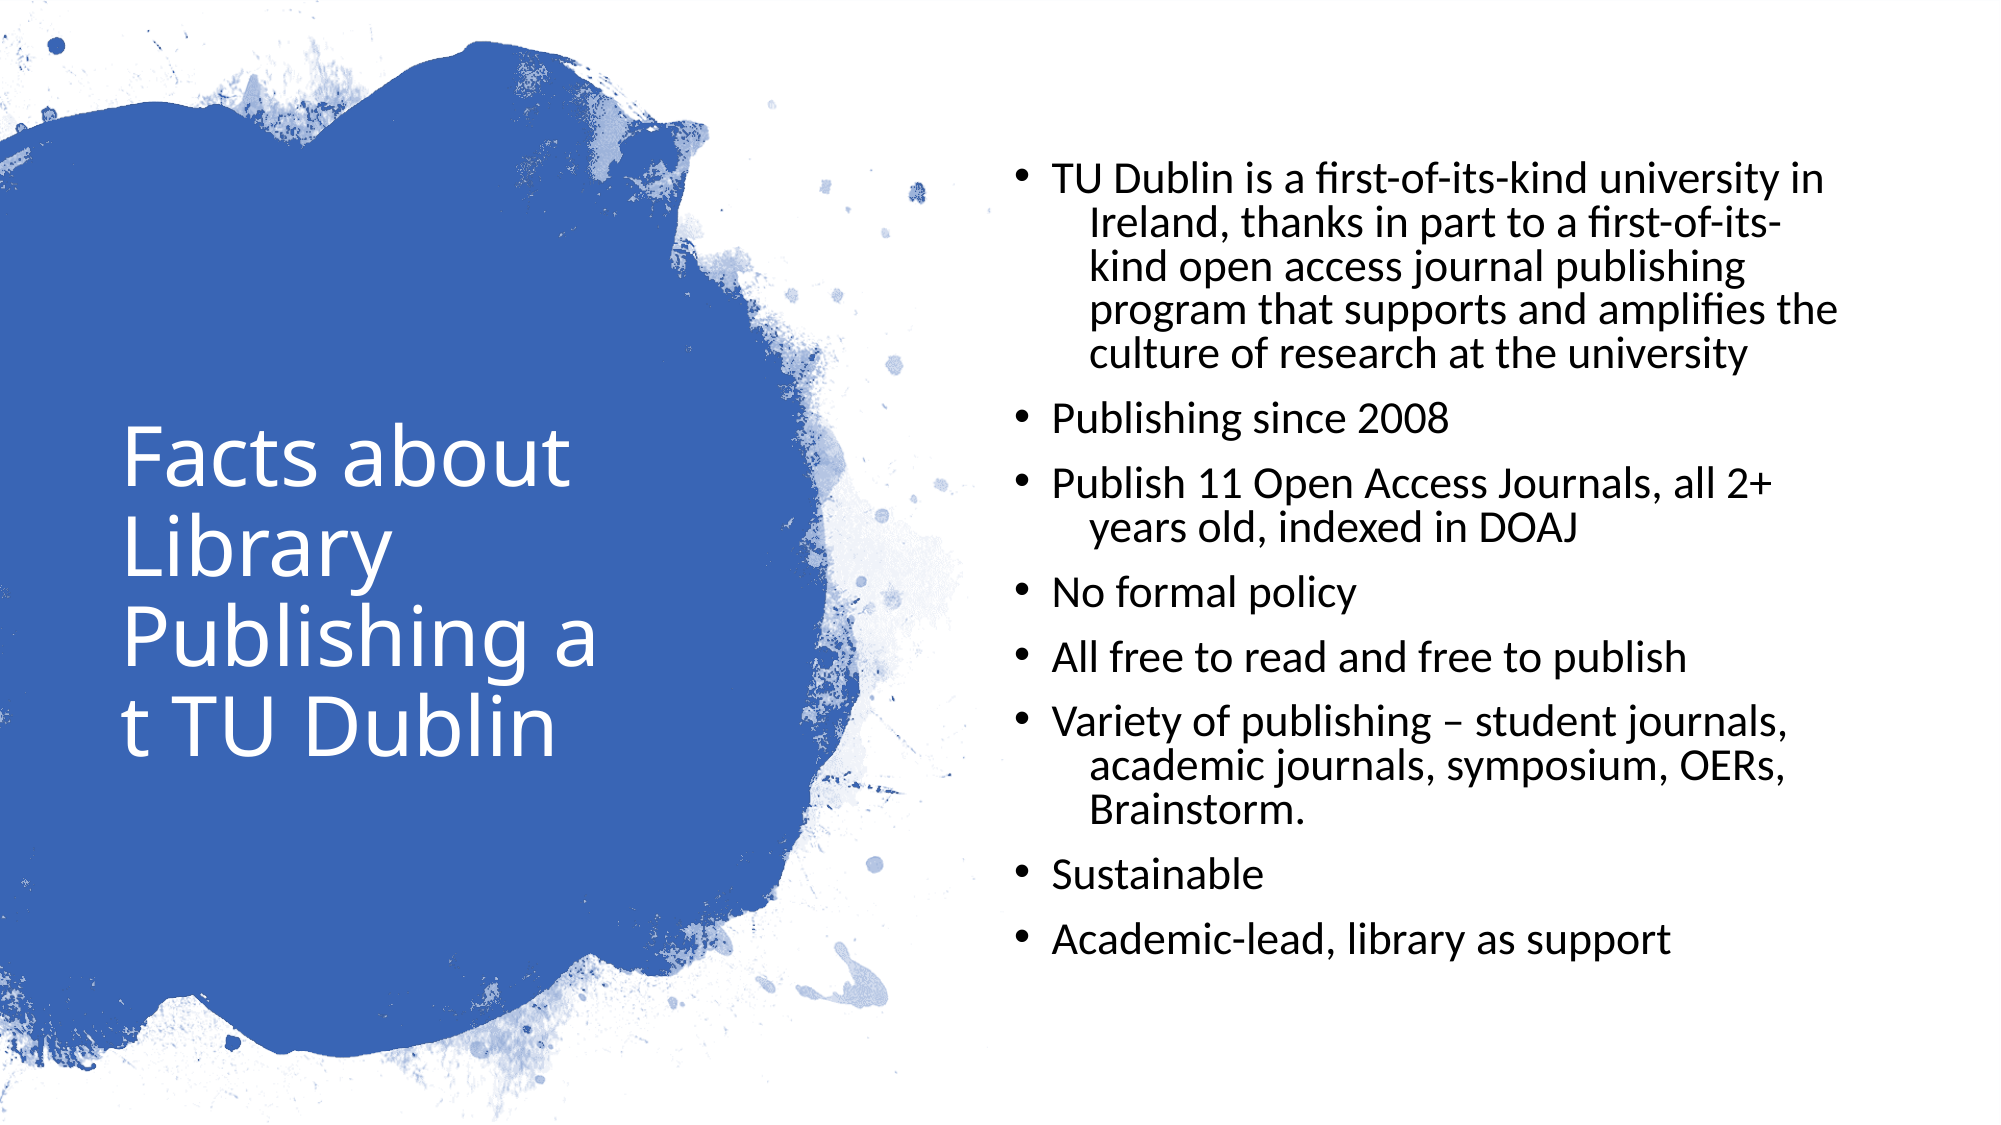

TU Dublin is a first-of-its-kind university in Ireland, thanks in part to a first-of-its-kind open access journal publishing program that supports and amplifies the culture of research at the university
Publishing since 2008
Publish 11 Open Access Journals, all 2+ years old, indexed in DOAJ
No formal policy
All free to read and free to publish
Variety of publishing – student journals, academic journals, symposium, OERs, Brainstorm.
Sustainable
Academic-lead, library as support
# Facts about Library Publishing at TU Dublin